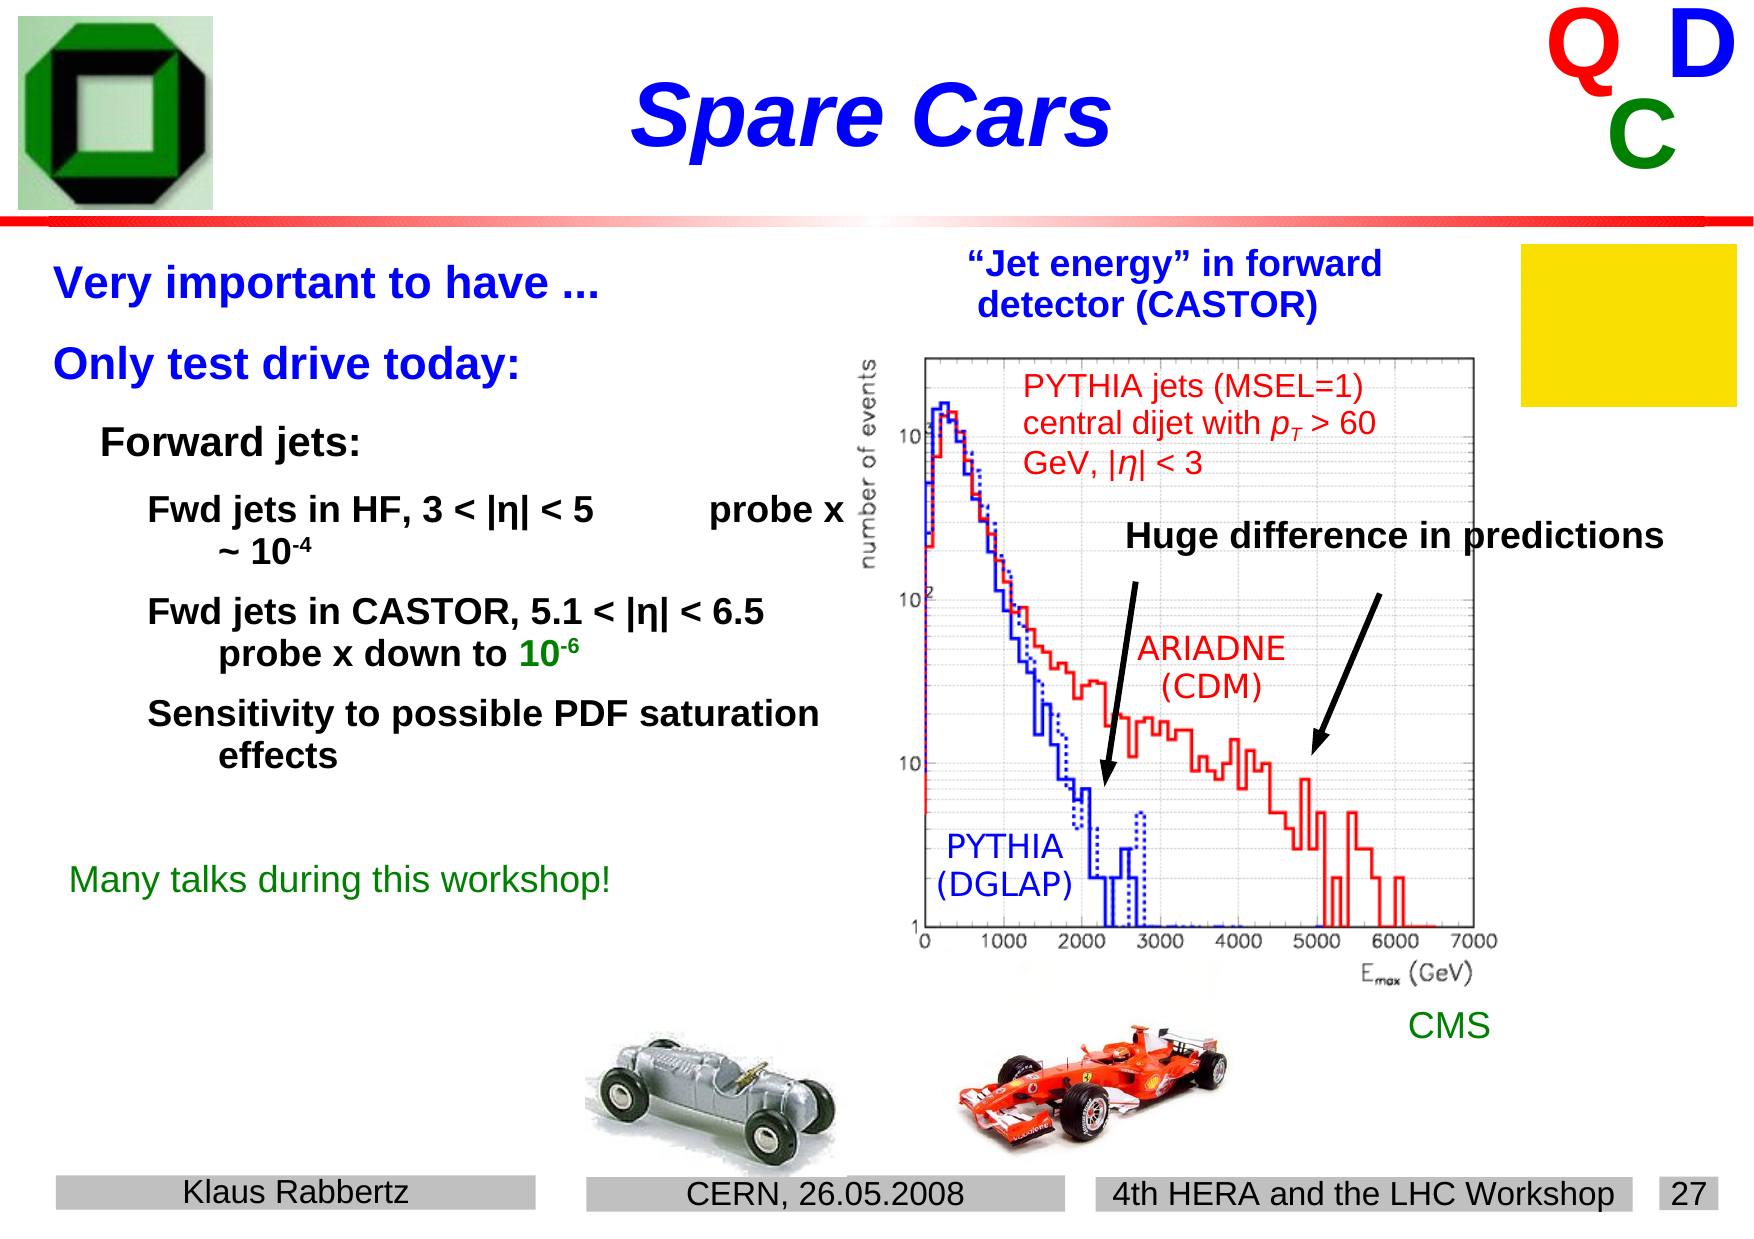

# Spare Cars
“Jet energy” in forward
 detector (CASTOR)
Very important to have ...
Only test drive today:
Forward jets:
Fwd jets in HF, 3 < |η| < 5 probe x ~ 10-4
Fwd jets in CASTOR, 5.1 < |η| < 6.5 probe x down to 10-6
Sensitivity to possible PDF saturation effects
PYTHIA jets (MSEL=1)
central dijet with pT > 60 GeV, |η| < 3
Huge difference in predictions
ARIADNE
(CDM)
PYTHIA
(DGLAP)
 Many talks during this workshop!
CMS